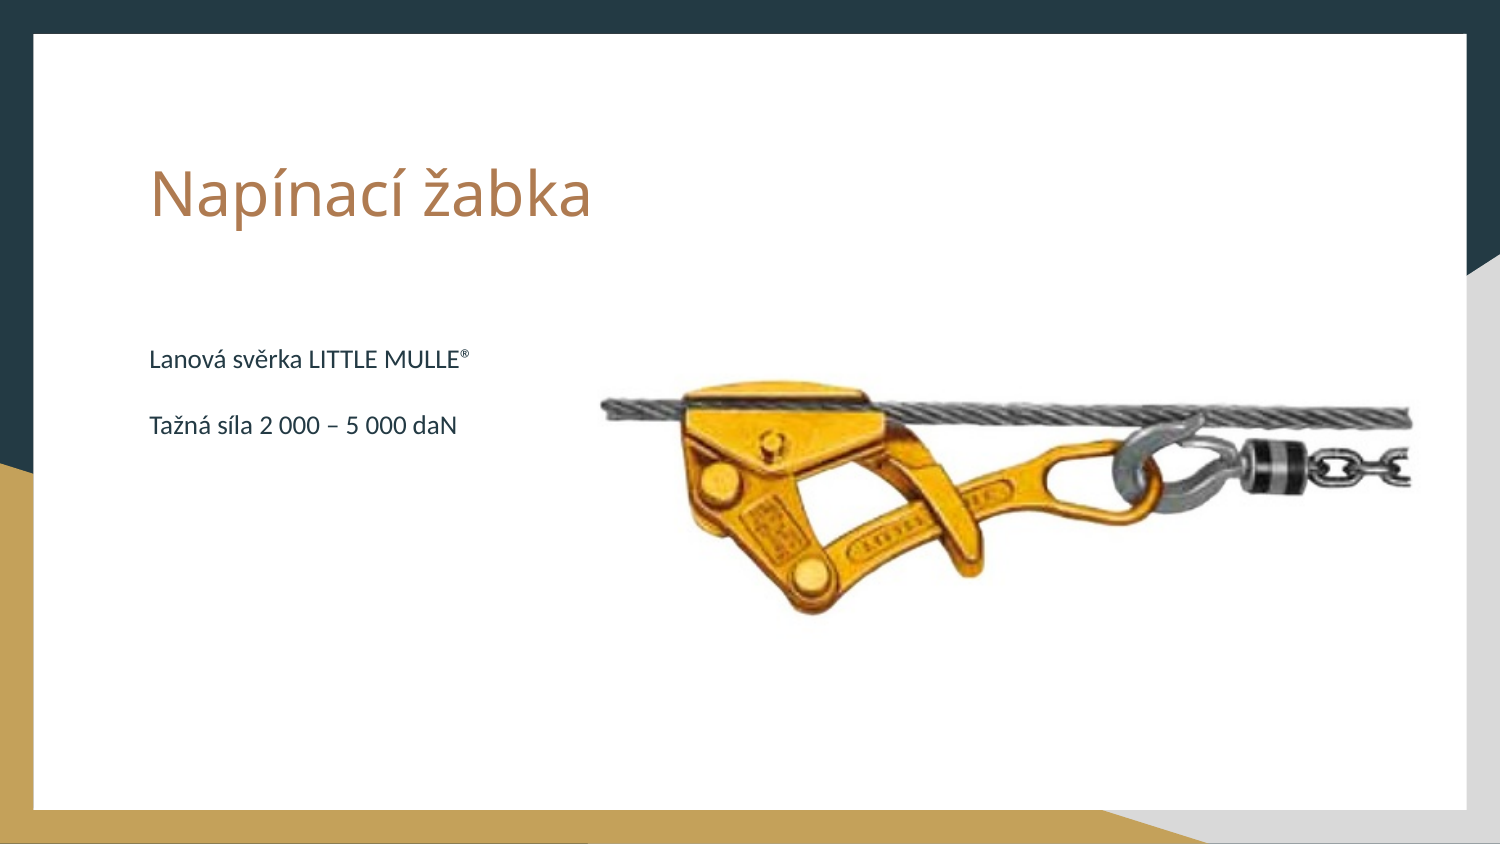

# Napínací žabka
Lanová svěrka LITTLE MULLE®
Tažná síla 2 000 – 5 000 daN